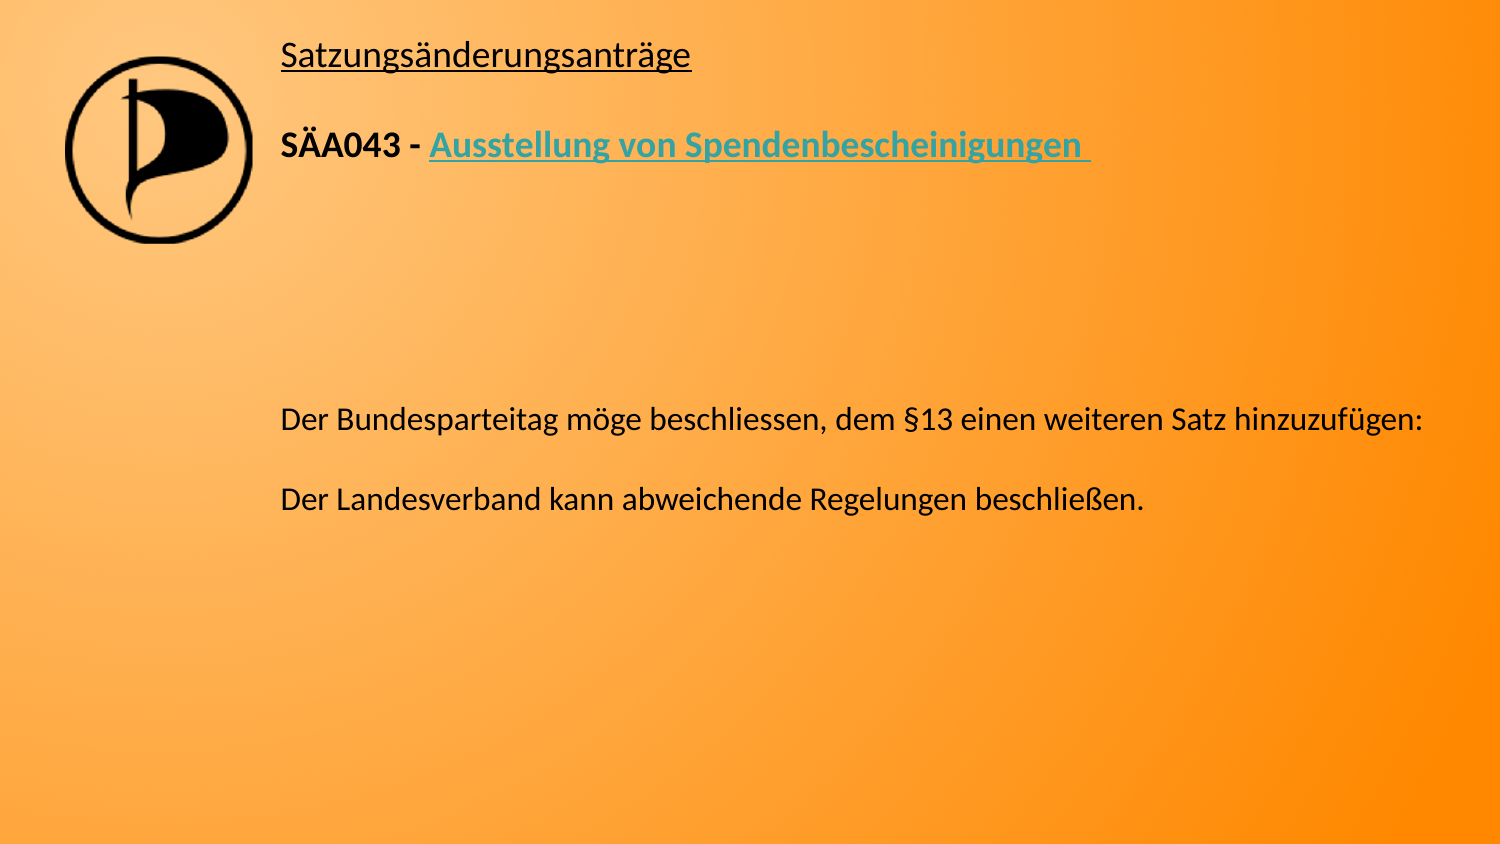

Satzungsänderungsanträge
SÄA043 - Ausstellung von Spendenbescheinigungen
Der Bundesparteitag möge beschliessen, dem §13 einen weiteren Satz hinzuzufügen:
Der Landesverband kann abweichende Regelungen beschließen.